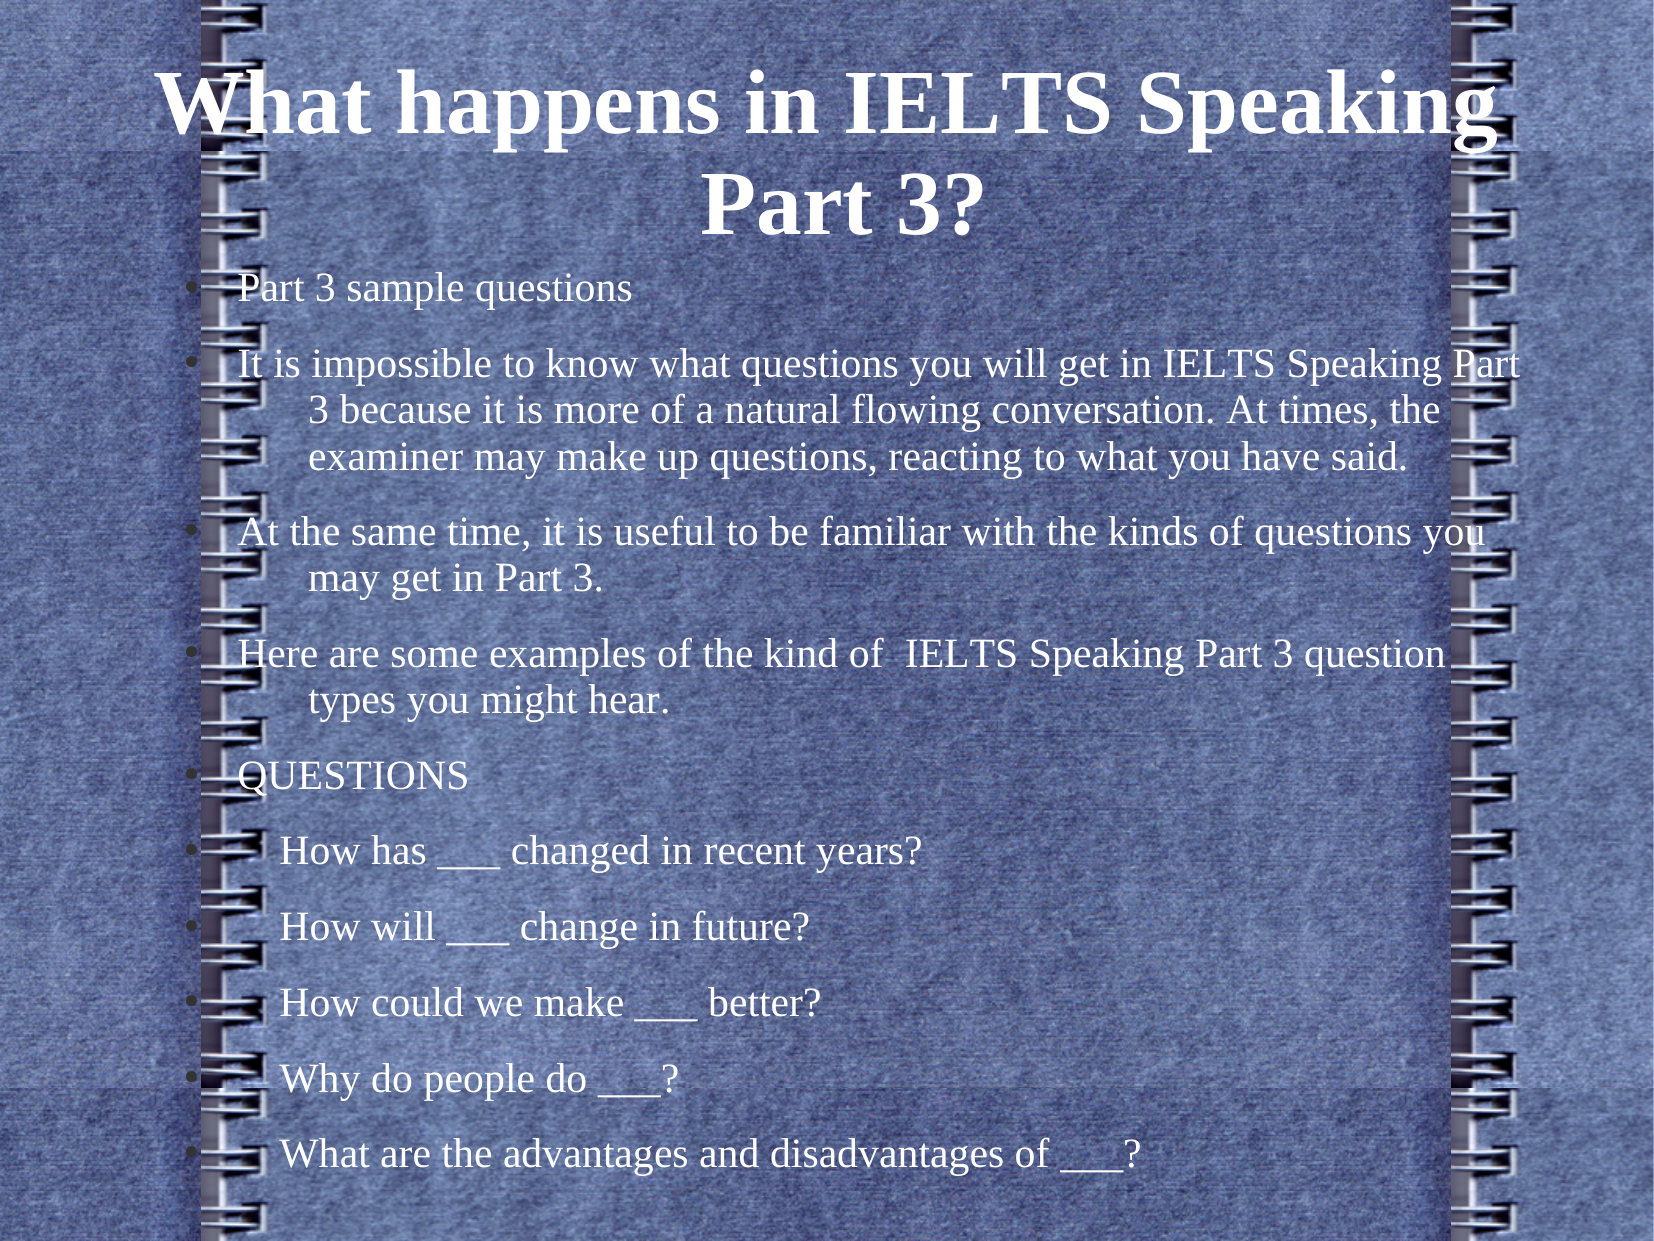

# What happens in IELTS Speaking Part 3?
Part 3 sample questions
It is impossible to know what questions you will get in IELTS Speaking Part 3 because it is more of a natural flowing conversation. At times, the examiner may make up questions, reacting to what you have said.
At the same time, it is useful to be familiar with the kinds of questions you may get in Part 3.
Here are some examples of the kind of IELTS Speaking Part 3 question types you might hear.
QUESTIONS
 How has ___ changed in recent years?
 How will ___ change in future?
 How could we make ___ better?
 Why do people do ___?
 What are the advantages and disadvantages of ___?